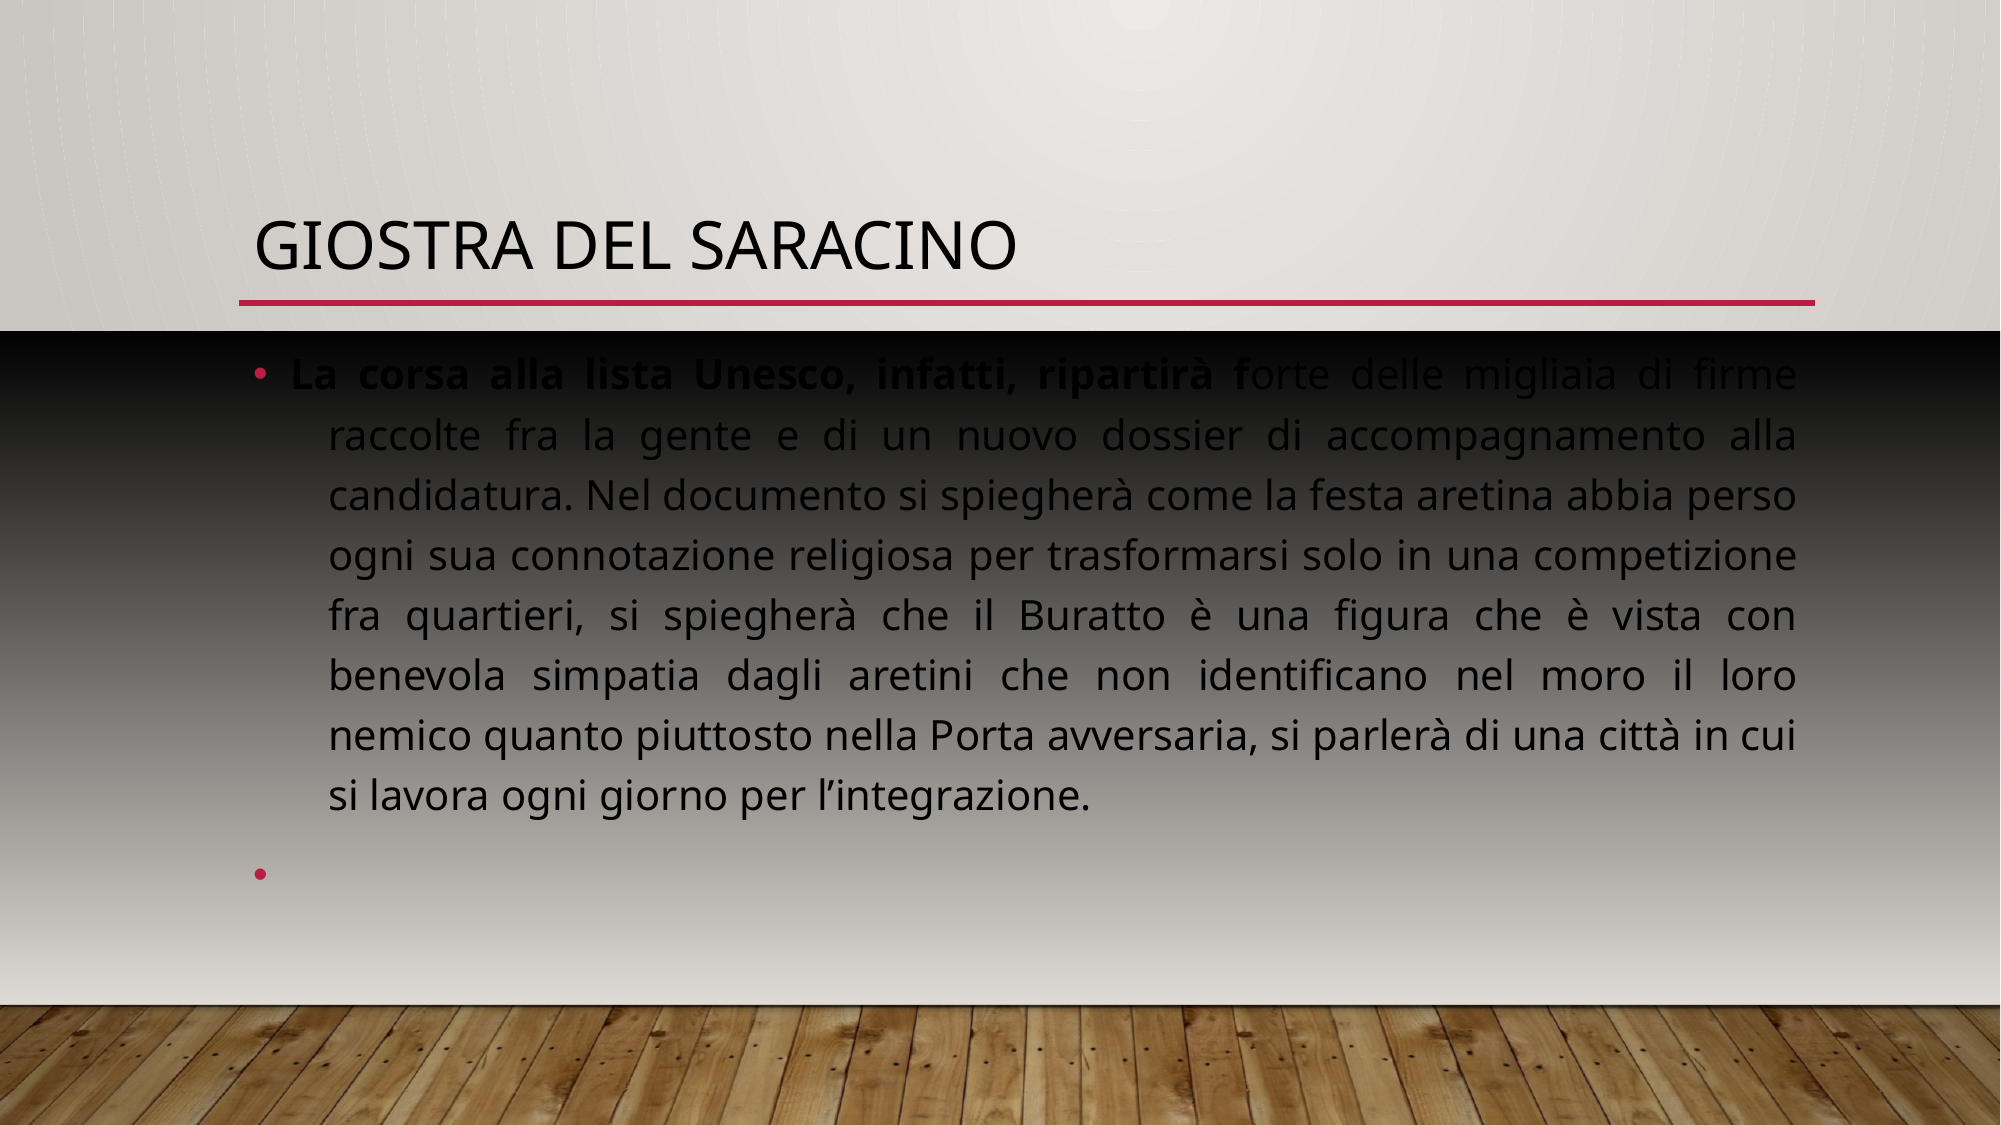

# Giostra del Saracino
La corsa alla lista Unesco, infatti, ripartirà forte delle migliaia di firme raccolte fra la gente e di un nuovo dossier di accompagnamento alla candidatura. Nel documento si spiegherà come la festa aretina abbia perso ogni sua connotazione religiosa per trasformarsi solo in una competizione fra quartieri, si spiegherà che il Buratto è una figura che è vista con benevola simpatia dagli aretini che non identificano nel moro il loro nemico quanto piuttosto nella Porta avversaria, si parlerà di una città in cui si lavora ogni giorno per l’integrazione.